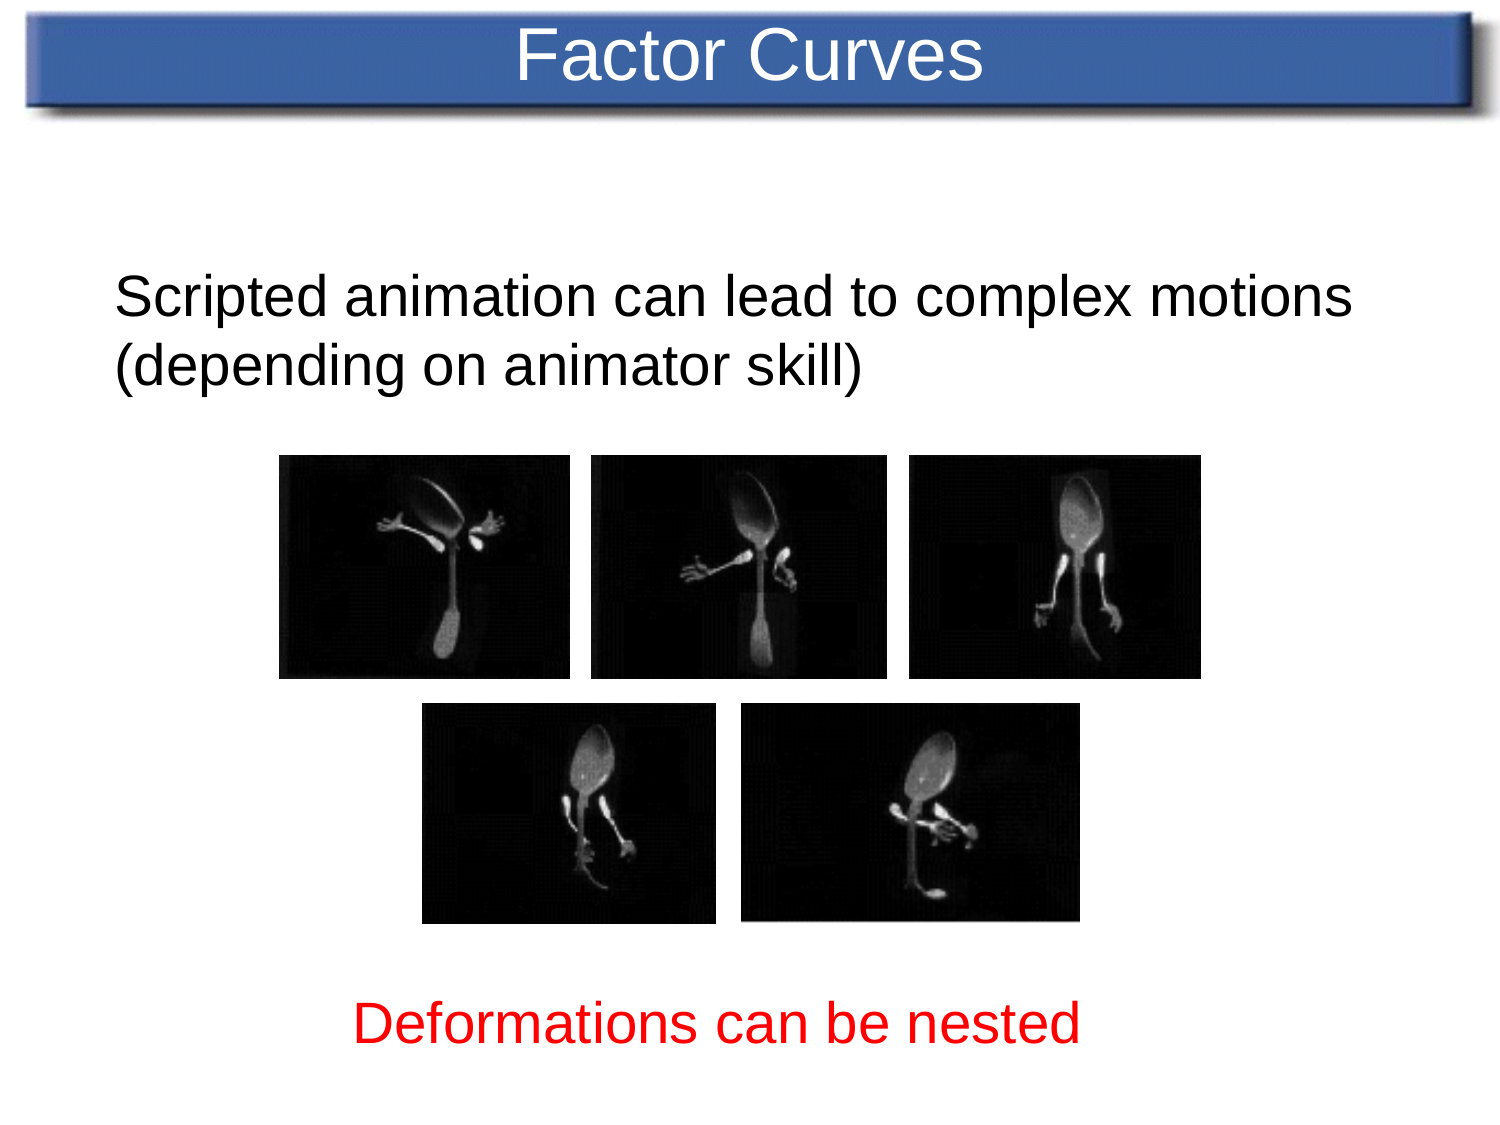

# Factor Curves
Scripted animation can lead to complex motions (depending on animator skill)
Deformations can be nested